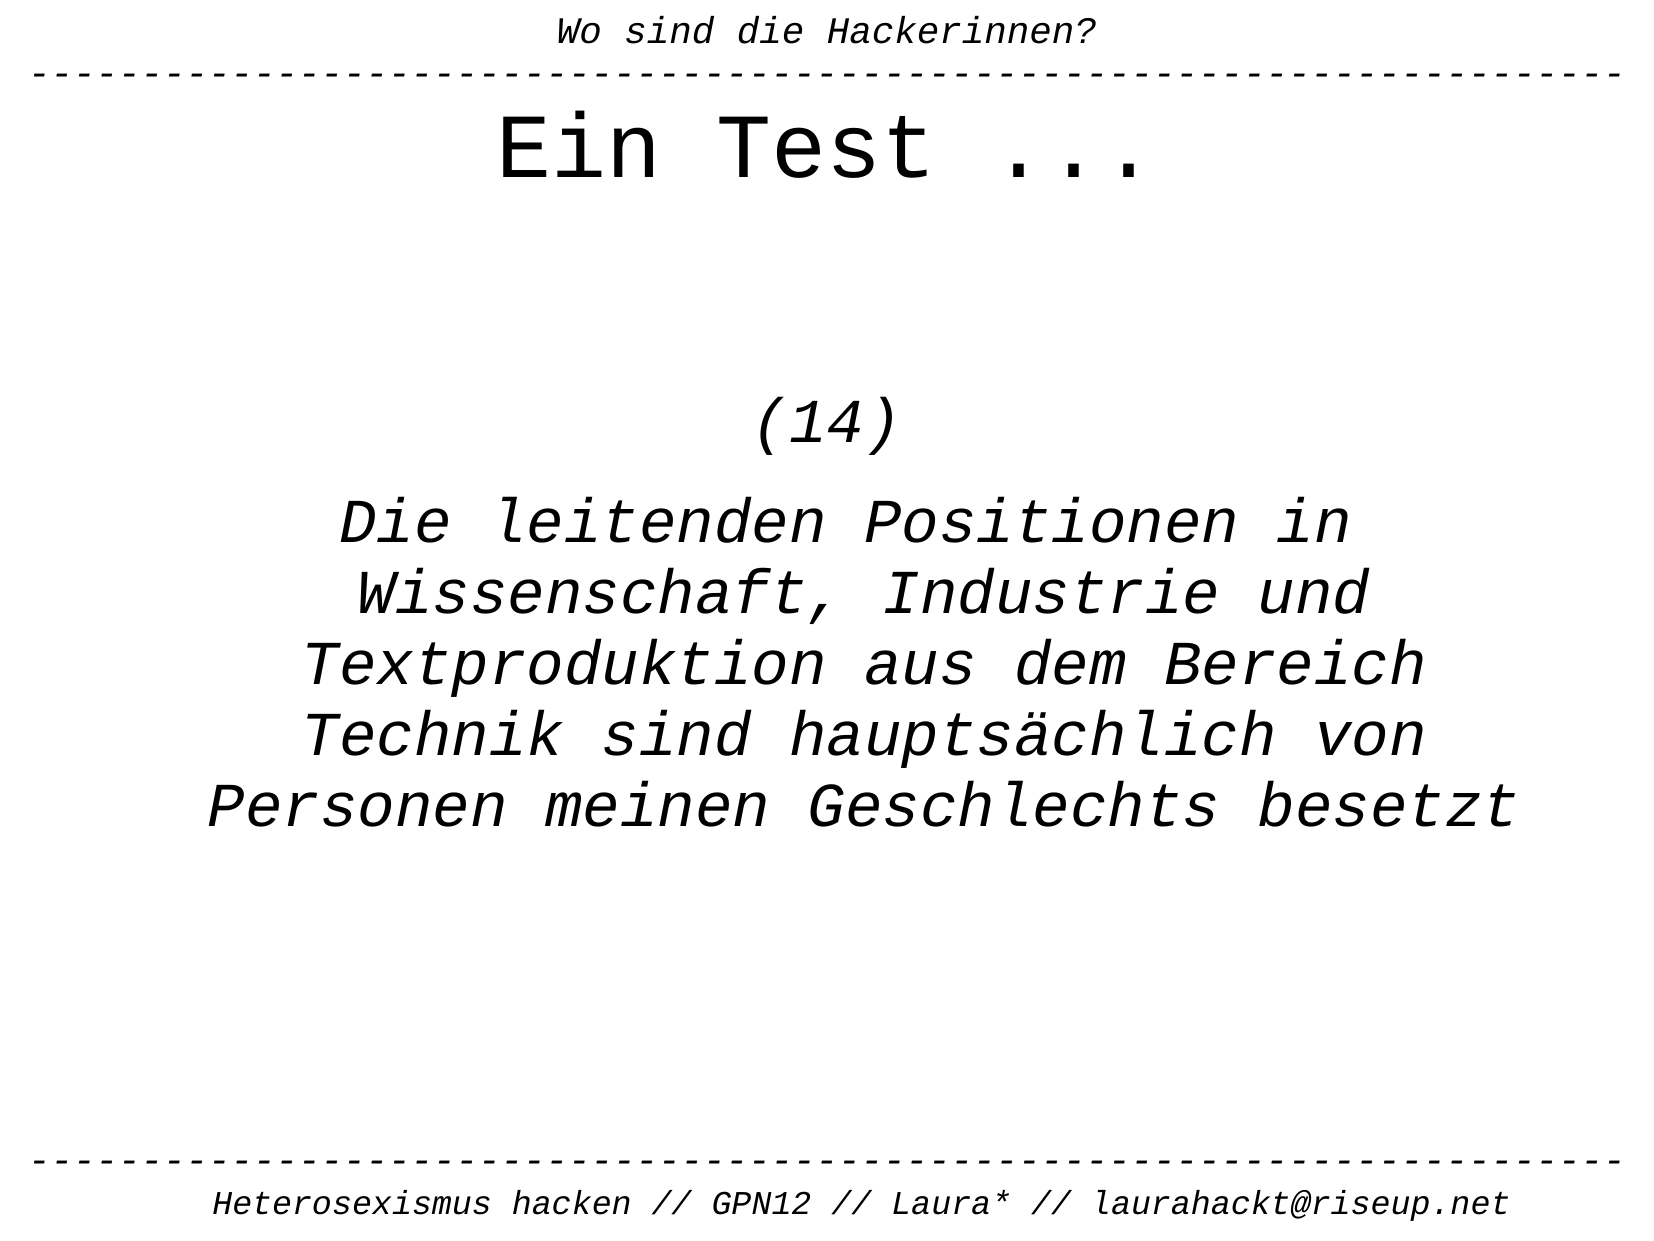

Wo sind die Hackerinnen?
-----------------------------------------------------------------------
# Ein Test ...
(14)
Die leitenden Positionen in Wissenschaft, Industrie und Textproduktion aus dem Bereich Technik sind hauptsächlich von Personen meinen Geschlechts besetzt
-----------------------------------------------------------------------
Heterosexismus hacken // GPN12 // Laura* // laurahackt@riseup.net